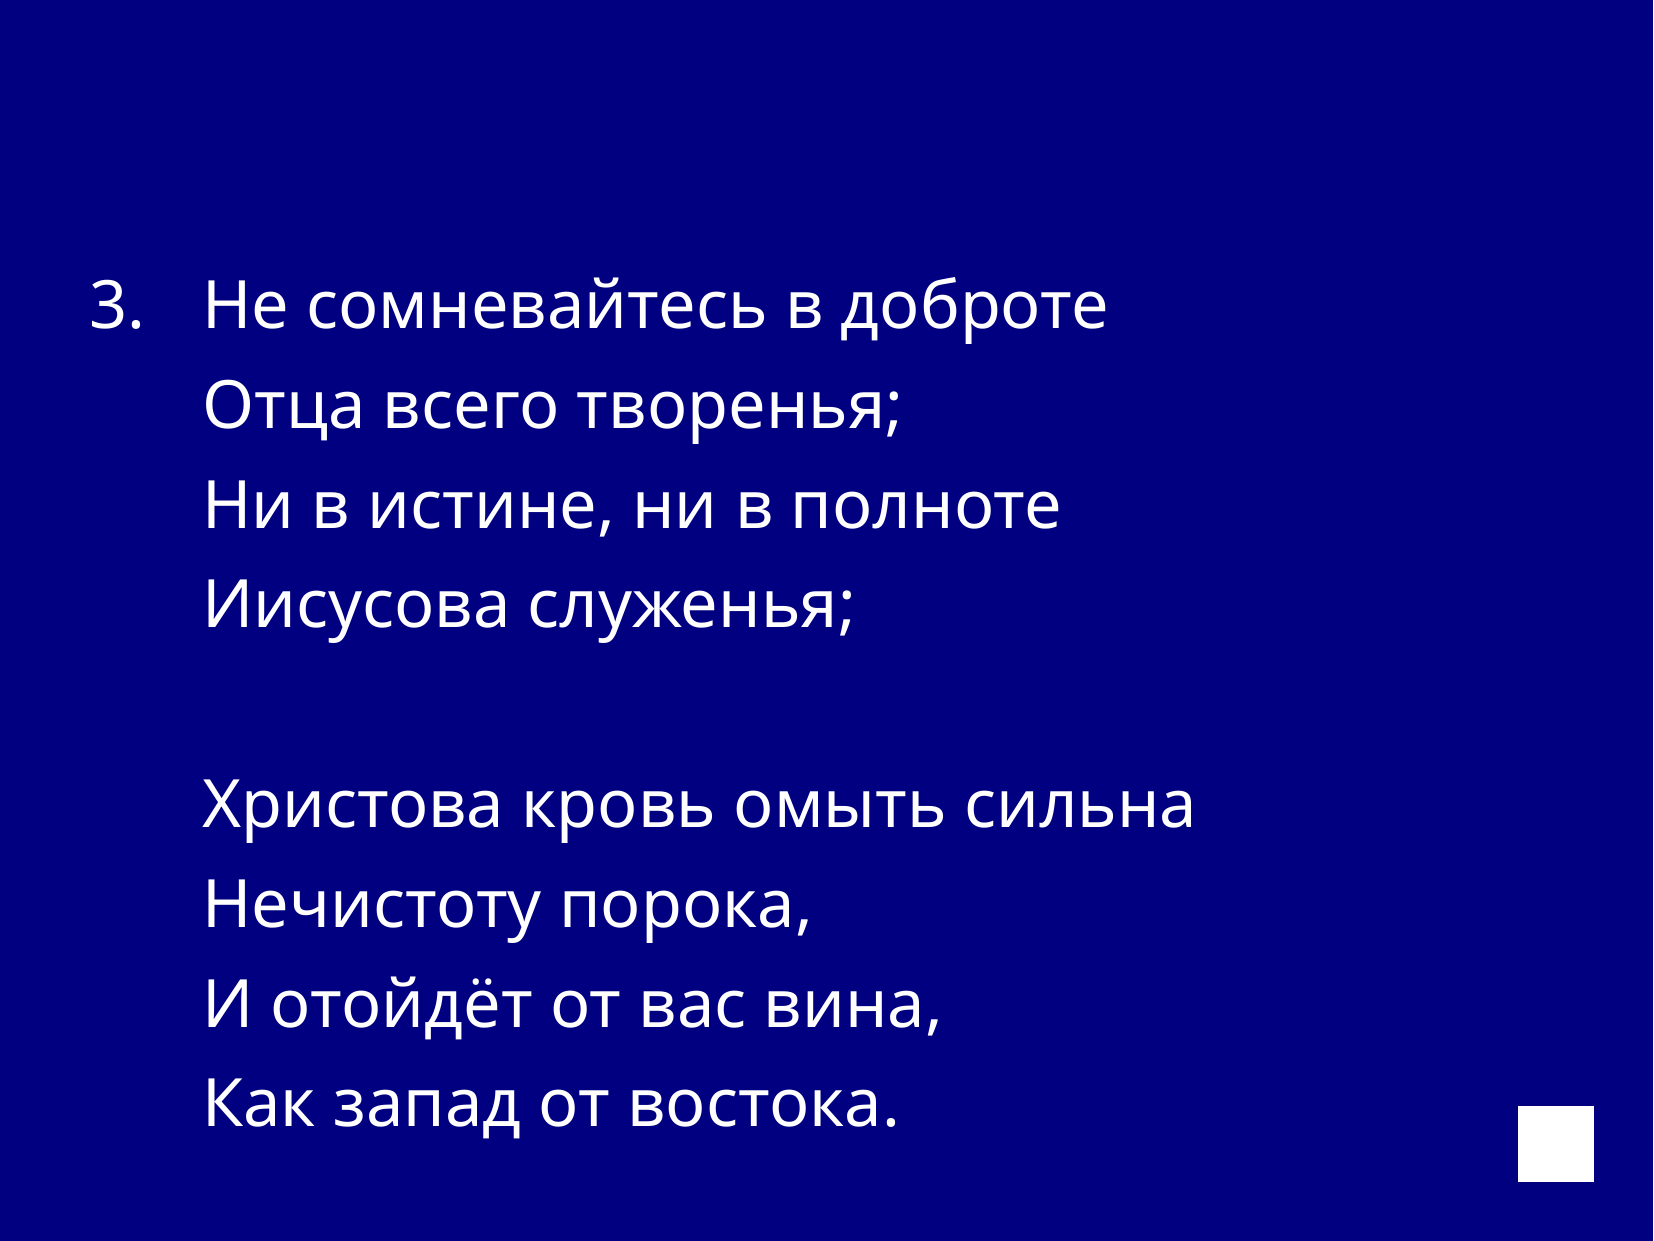

3.	Не сомневайтесь в доброте
	Отца всего творенья;
	Ни в истине, ни в полноте
	Иисусова служенья;
	Христова кровь омыть сильна
	Нечистоту порока,
	И отойдёт от вас вина,
	Как запад от востока.